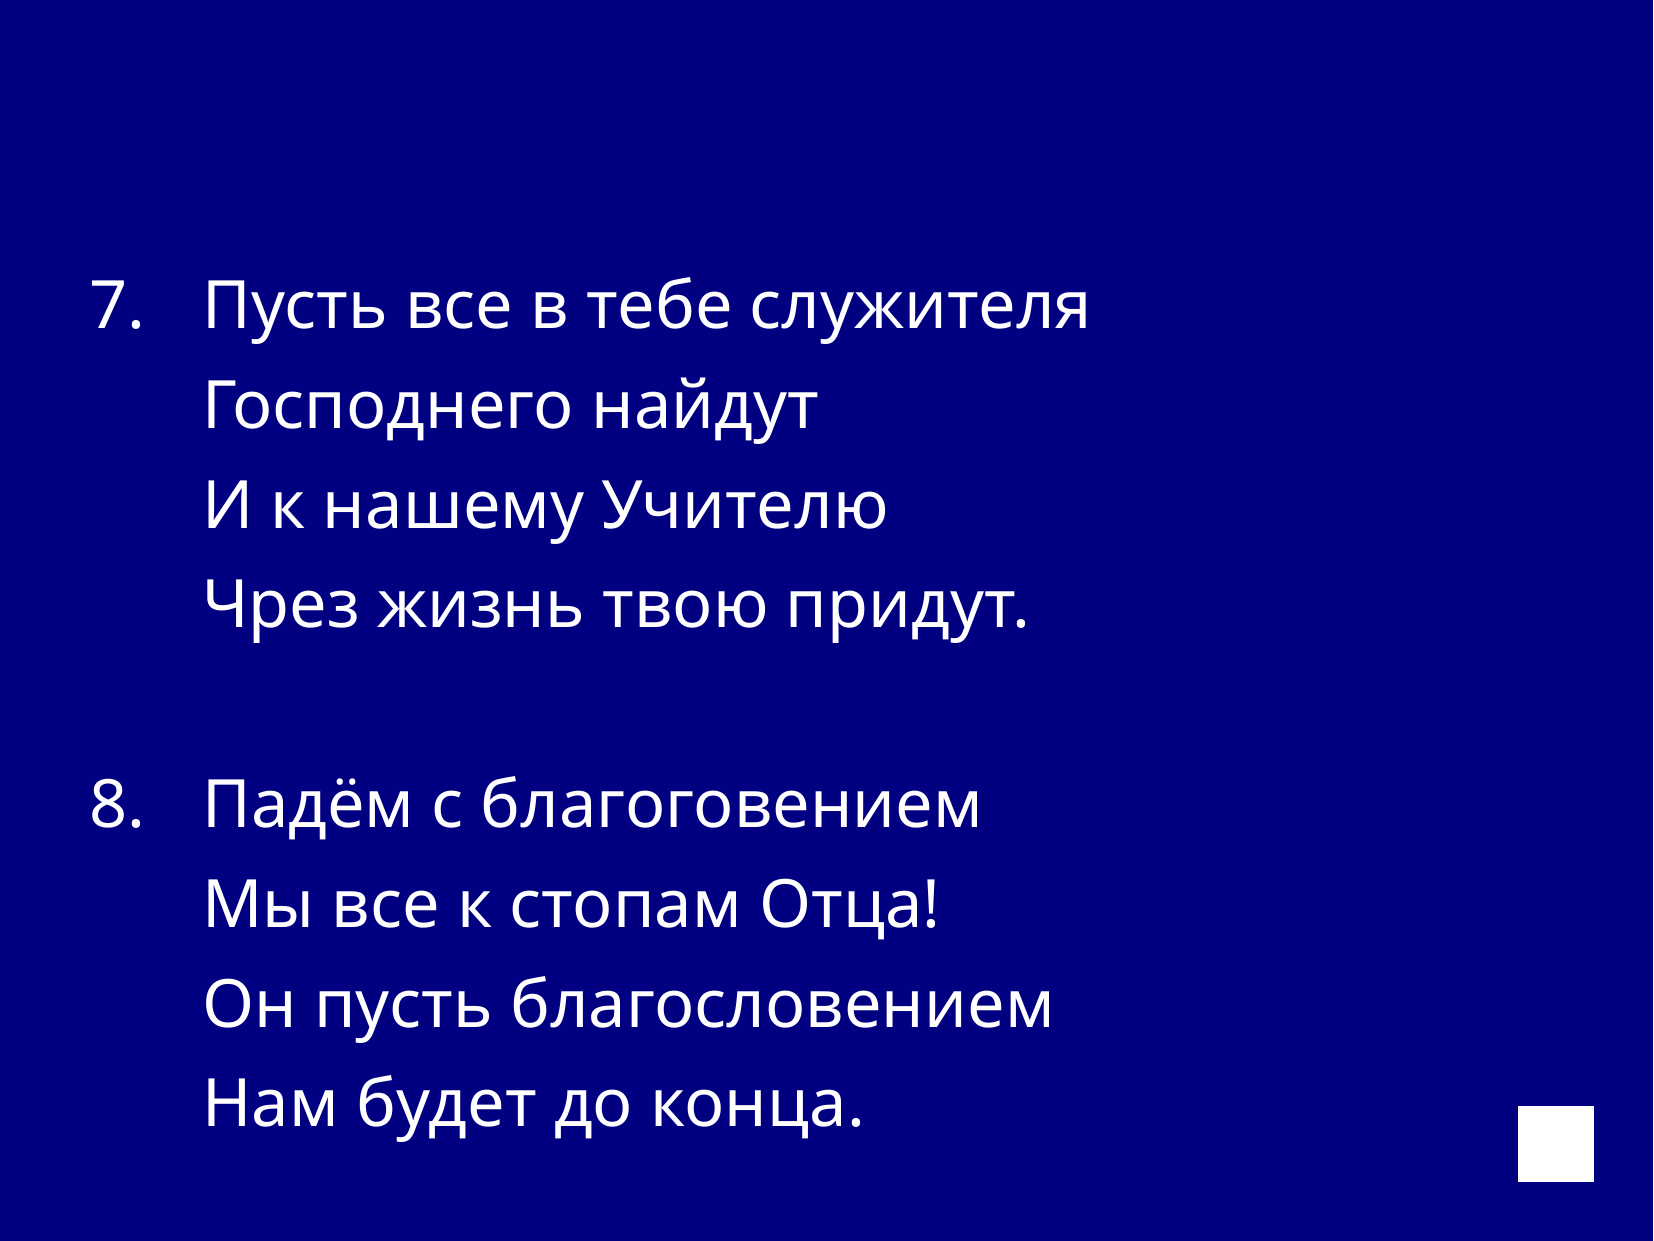

7.	Пусть все в тебе служителя
	Господнего найдут
	И к нашему Учителю
	Чрез жизнь твою придут.
8.	Падём с благоговением
	Мы все к стопам Отца!
	Он пусть благословением
	Нам будет до конца.